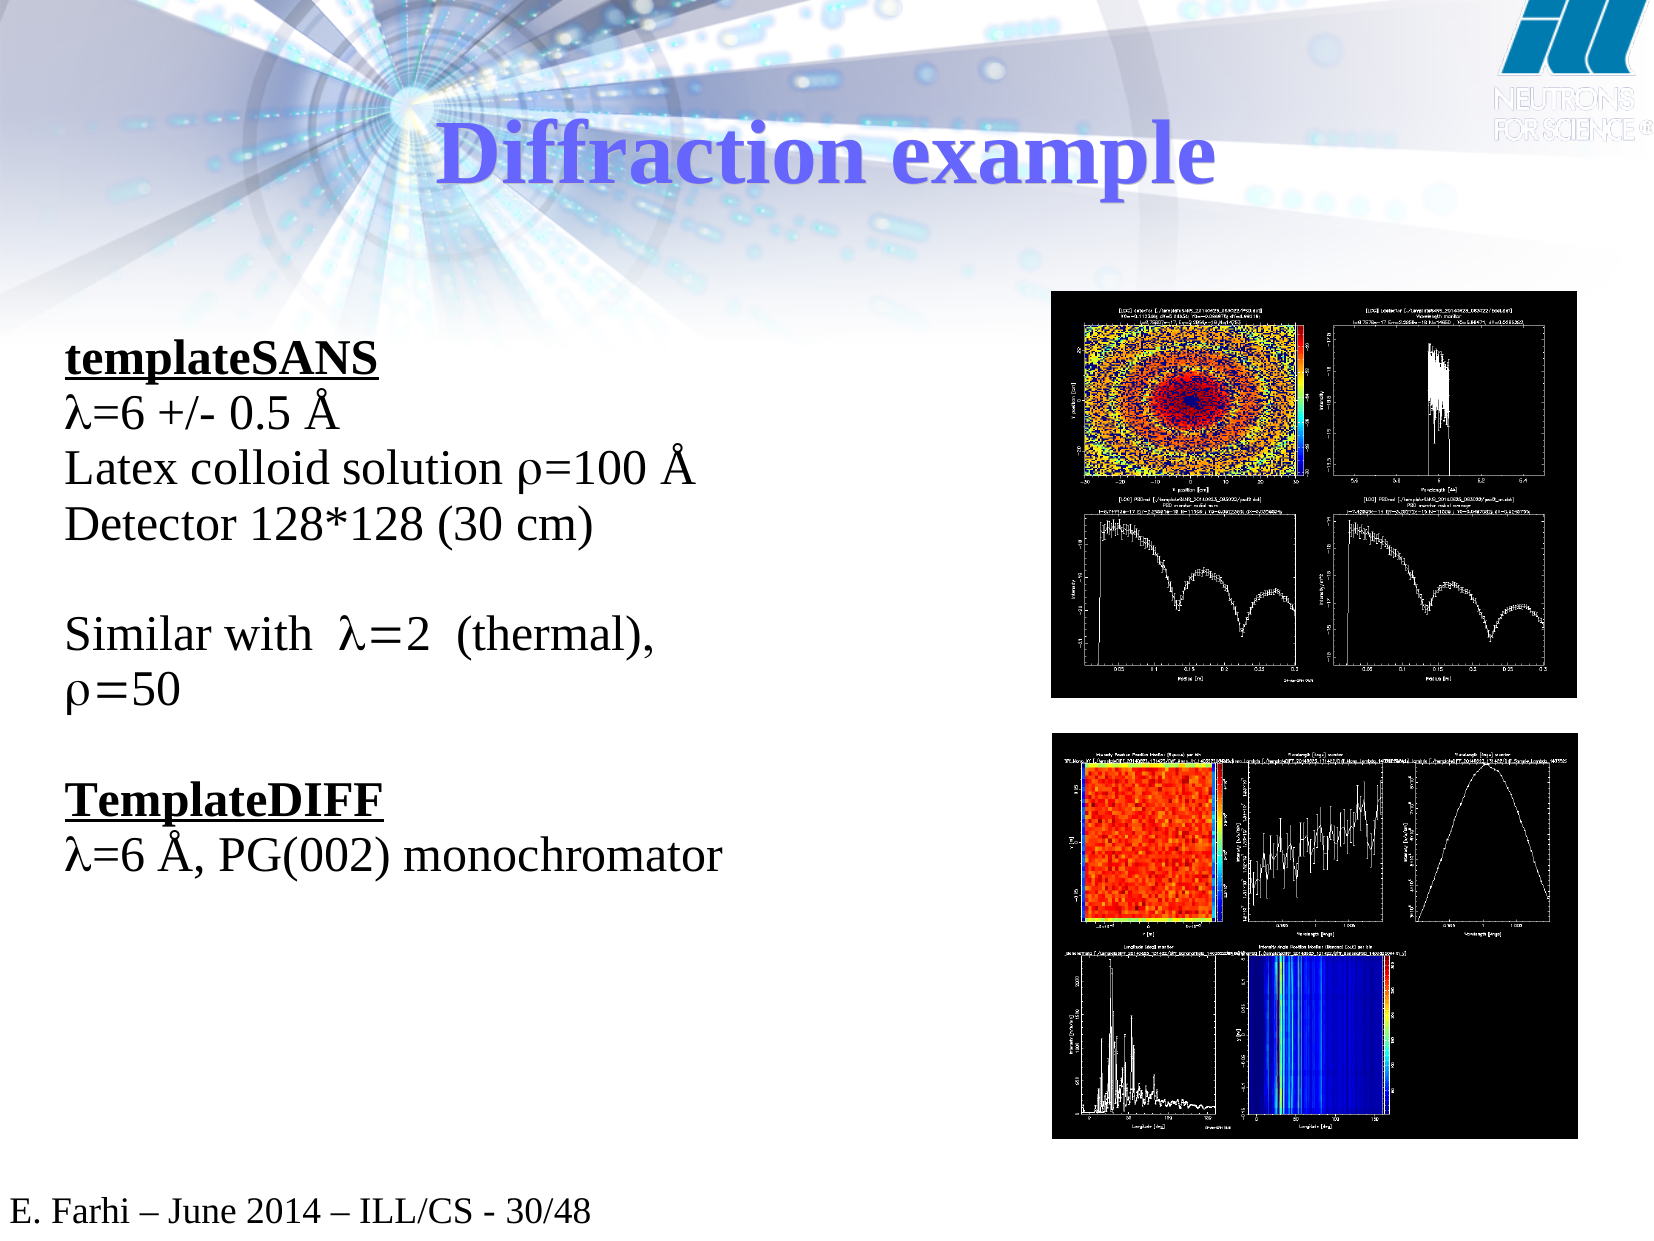

# Diffraction example
templateSANS
l=6 +/- 0.5 Å
Latex colloid solution r=100 Å
Detector 128*128 (30 cm)
Similar with l=2 (thermal), r=50
TemplateDIFF
l=6 Å, PG(002) monochromator